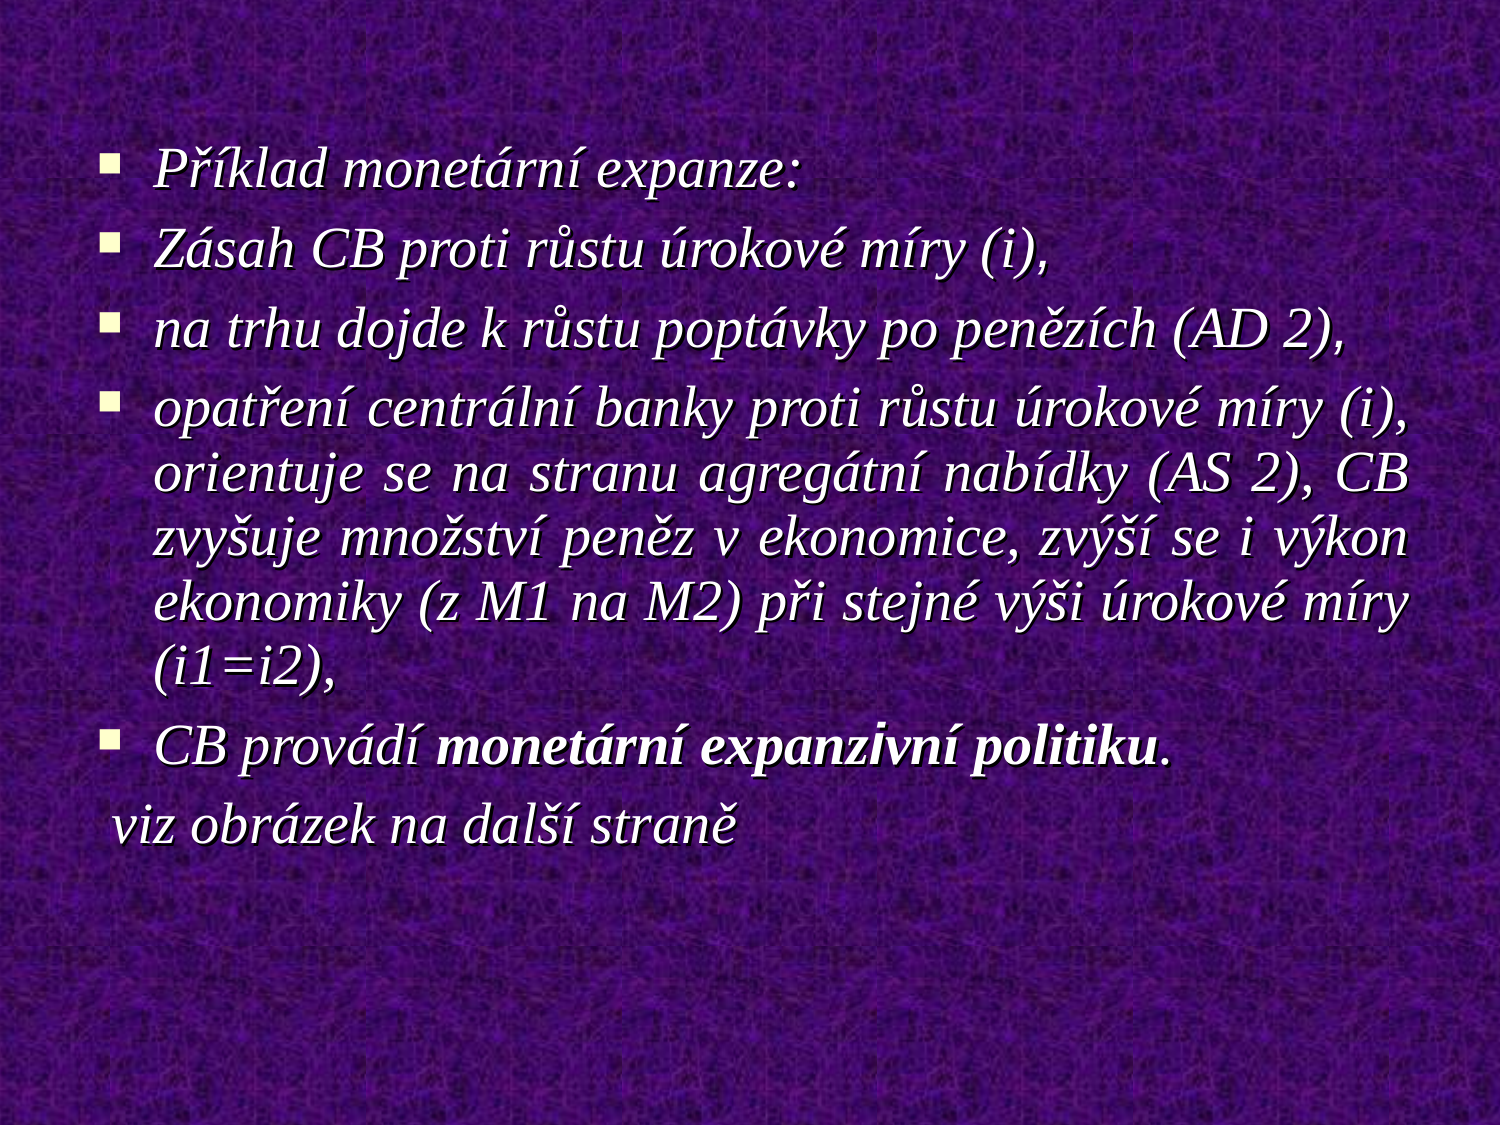

# Příklad monetární expanze:
Zásah CB proti růstu úrokové míry (i),
na trhu dojde k růstu poptávky po penězích (AD 2),
opatření centrální banky proti růstu úrokové míry (i), orientuje se na stranu agregátní nabídky (AS 2), CB zvyšuje množství peněz v ekonomice, zvýší se i výkon ekonomiky (z M1 na M2) při stejné výši úrokové míry (i1=i2),
CB provádí monetární expanzivní politiku.
 viz obrázek na další straně